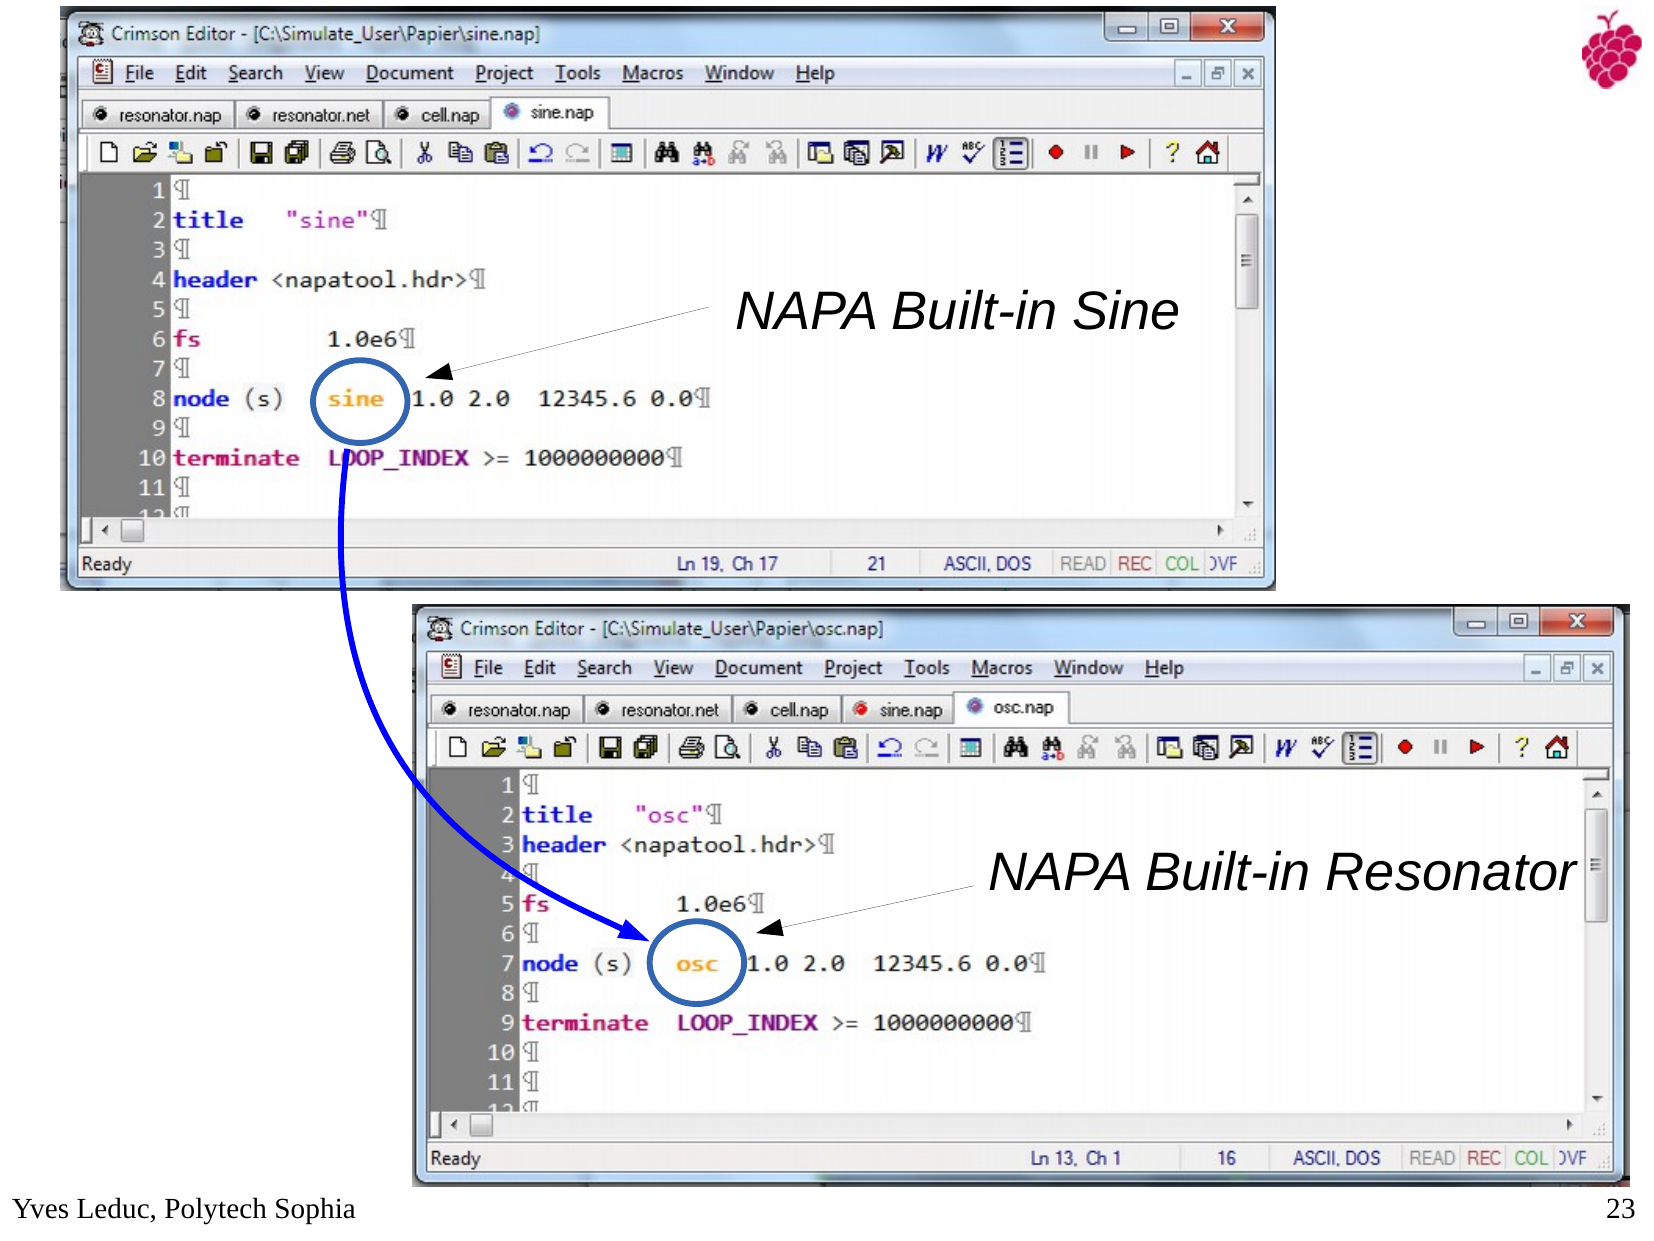

NAPA Built-in Sine
NAPA Built-in Resonator
Yves Leduc, Polytech Sophia
23